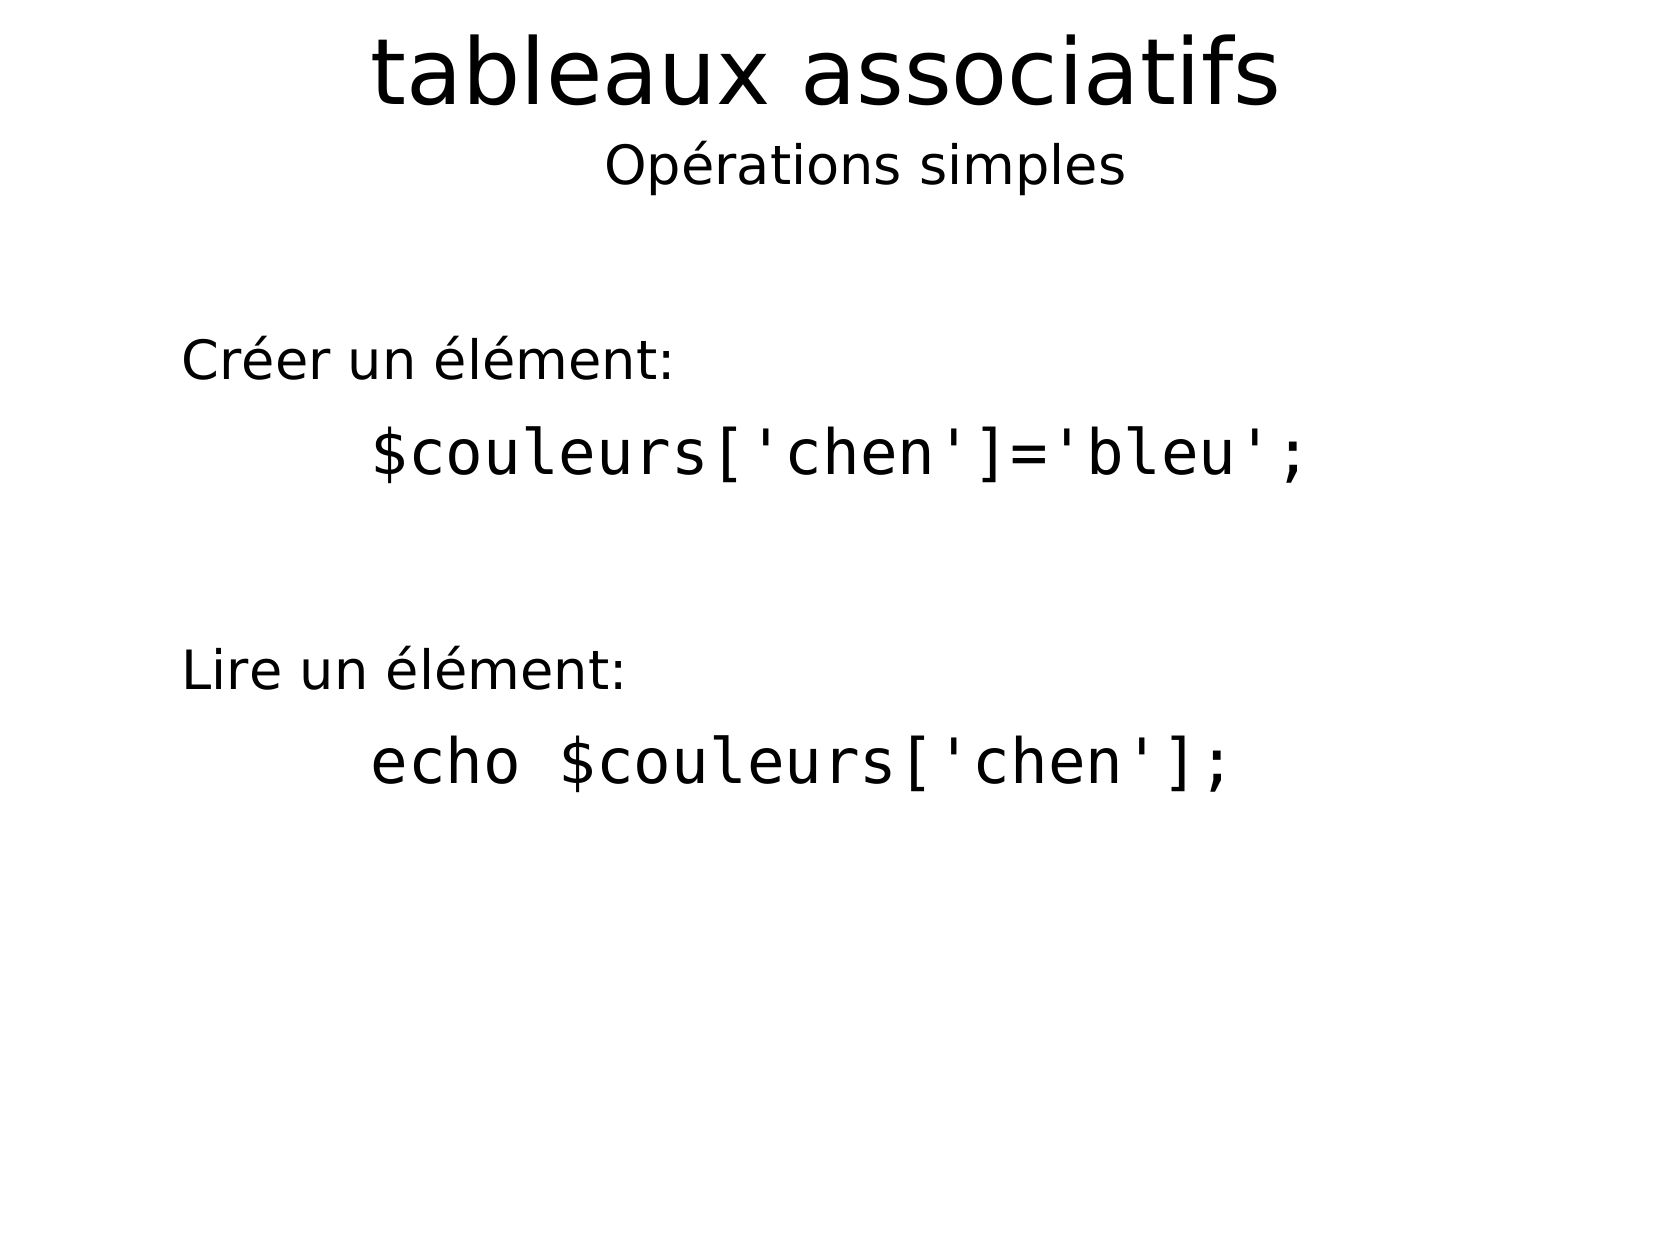

# tableaux associatifs
Opérations simples
Créer un élément:
$couleurs['chen']='bleu';
Lire un élément:
echo $couleurs['chen'];